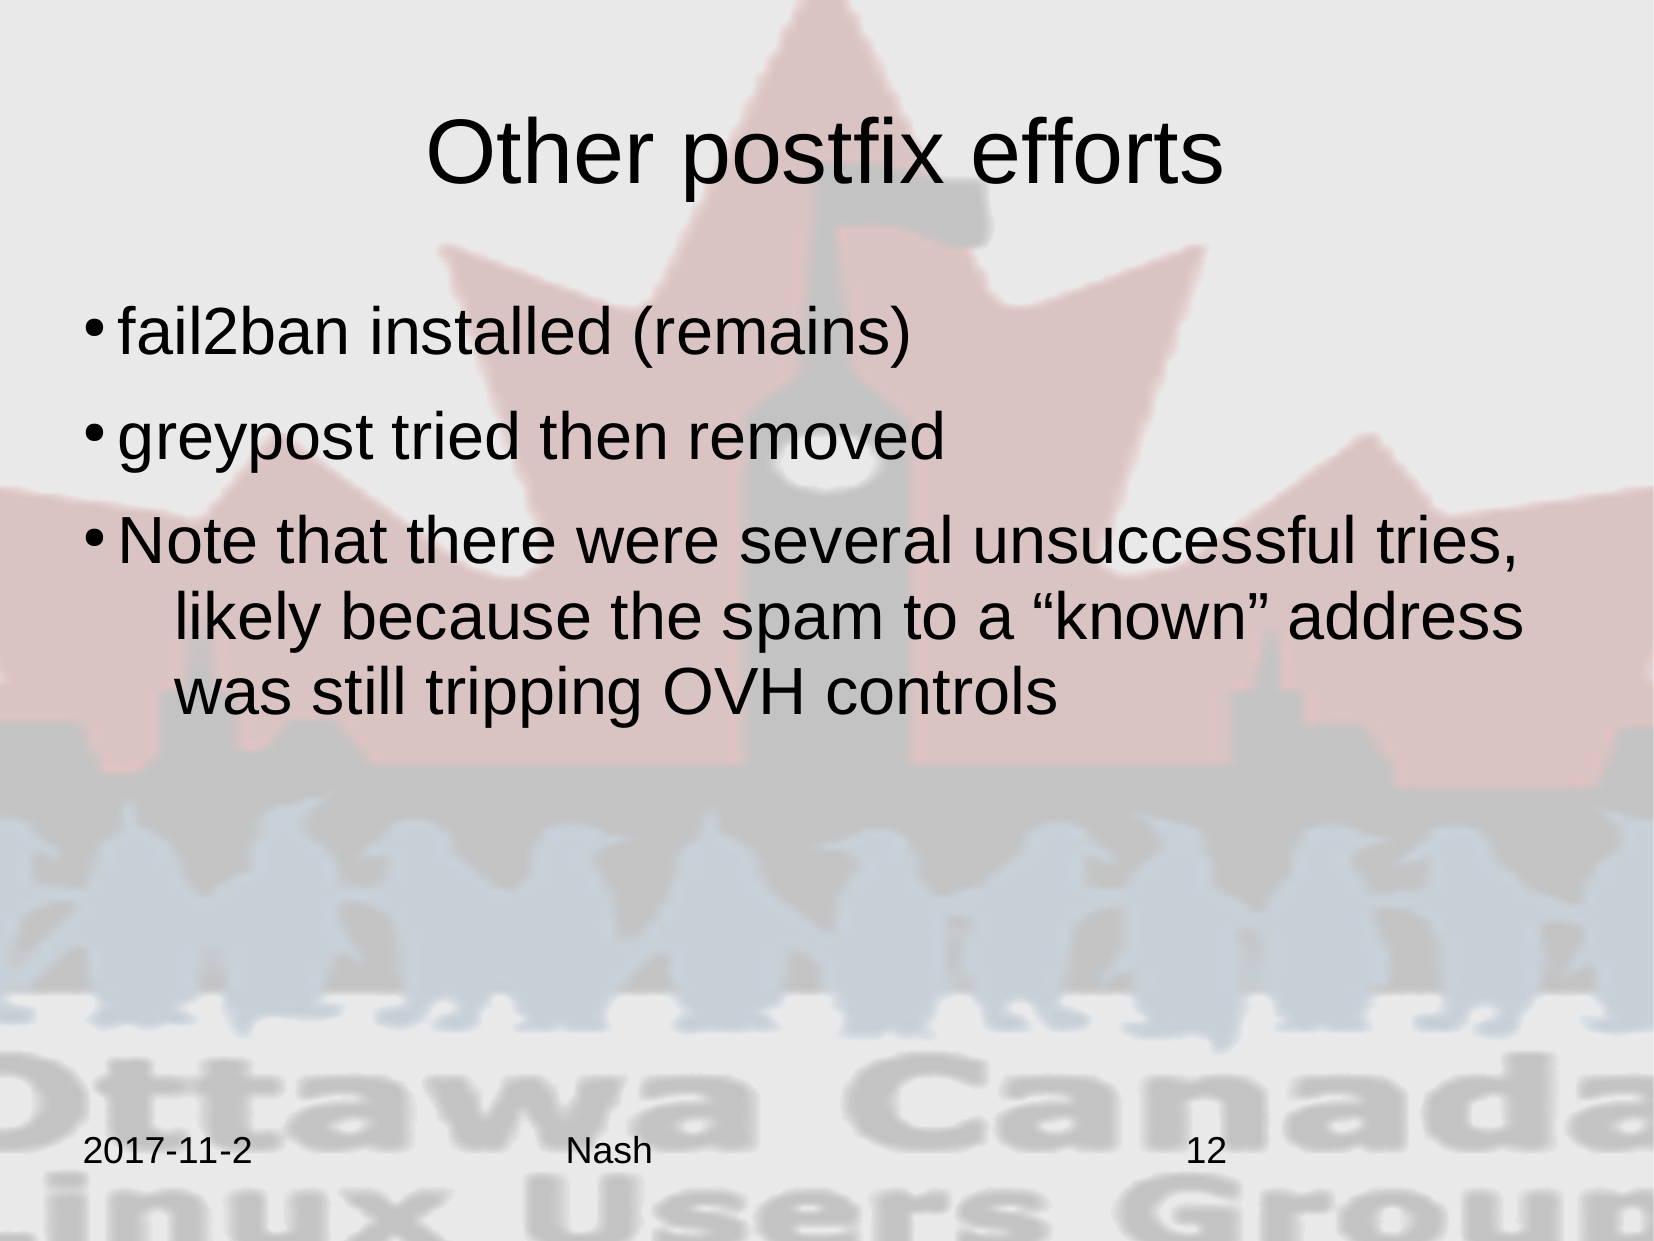

# Other postfix efforts
fail2ban installed (remains)
greypost tried then removed
Note that there were several unsuccessful tries, likely because the spam to a “known” address was still tripping OVH controls
12